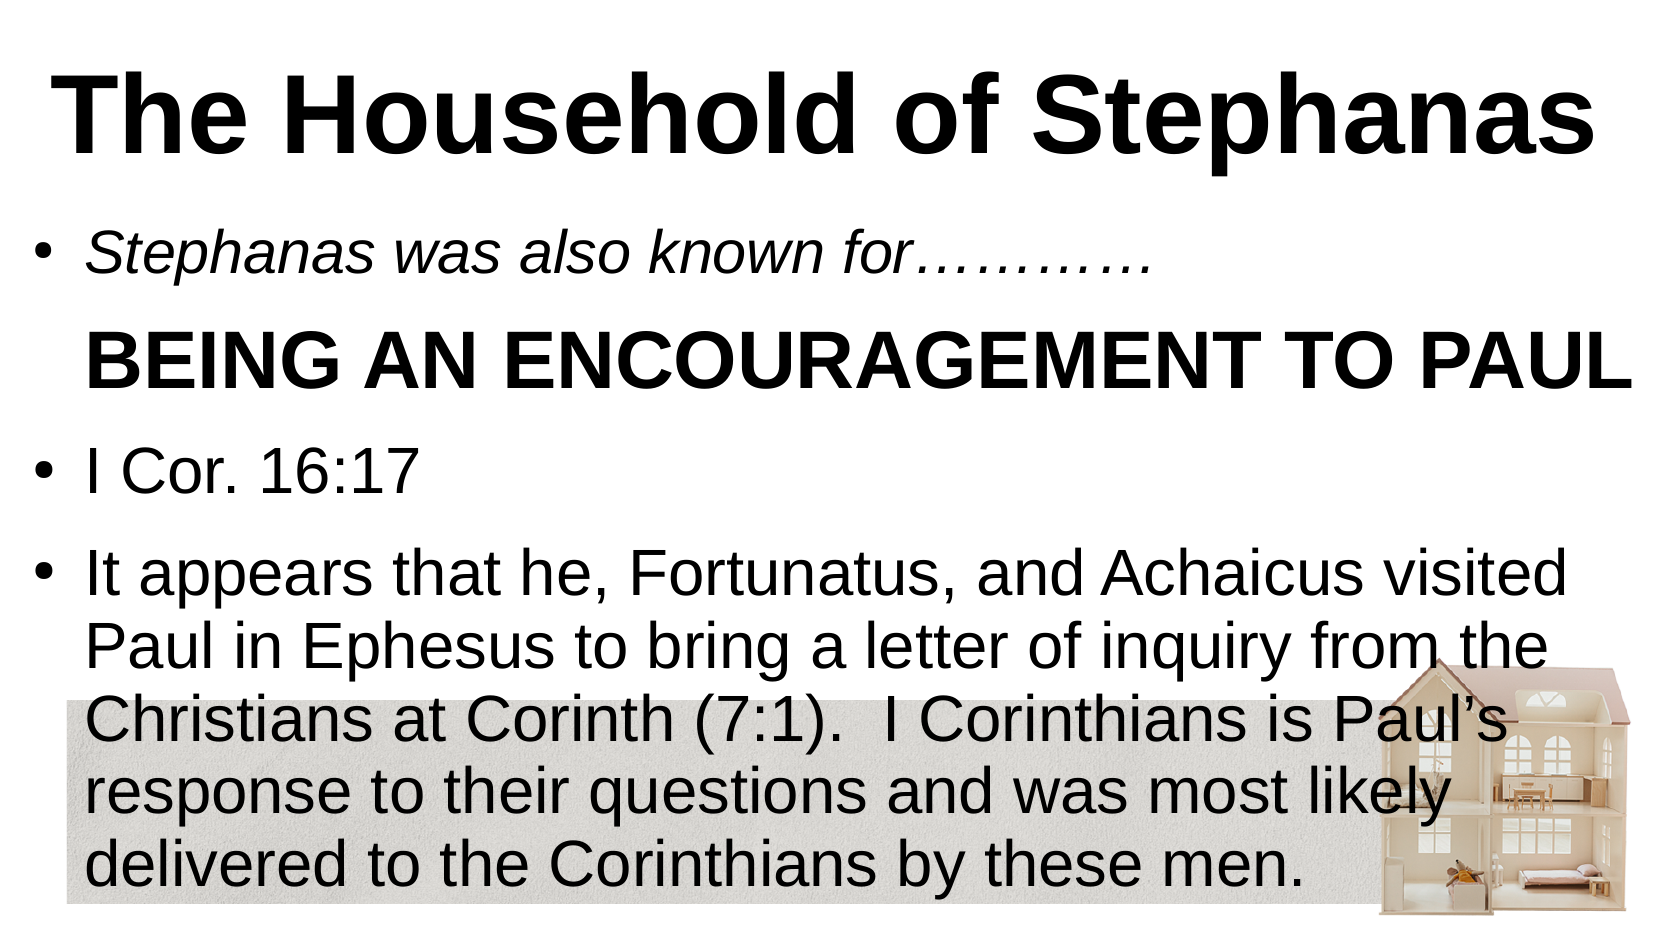

# The Household of Stephanas
Stephanas was also known for…………
BEING AN ENCOURAGEMENT TO PAUL
I Cor. 16:17
It appears that he, Fortunatus, and Achaicus visited Paul in Ephesus to bring a letter of inquiry from the Christians at Corinth (7:1). I Corinthians is Paul’s response to their questions and was most likely delivered to the Corinthians by these men.